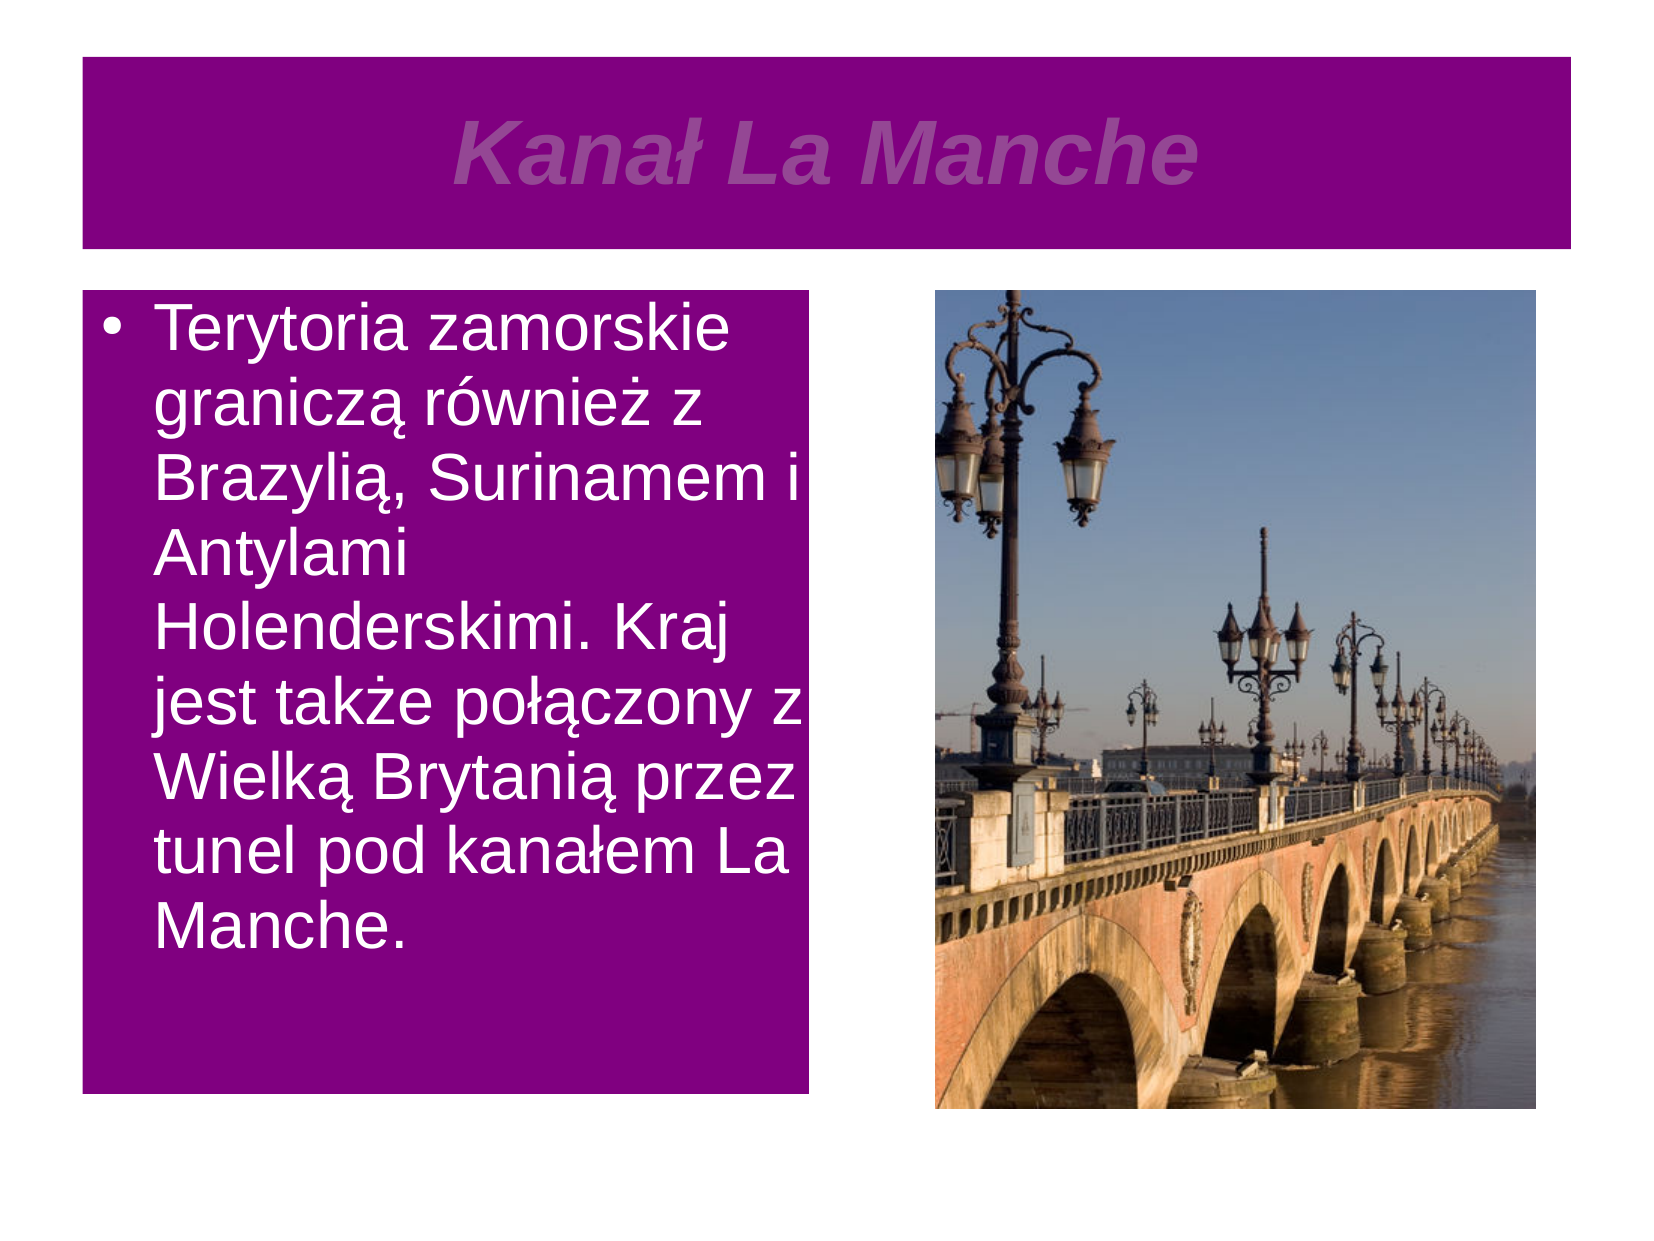

# Kanał La Manche
Terytoria zamorskie graniczą również z Brazylią, Surinamem i Antylami Holenderskimi. Kraj jest także połączony z Wielką Brytanią przez tunel pod kanałem La Manche.